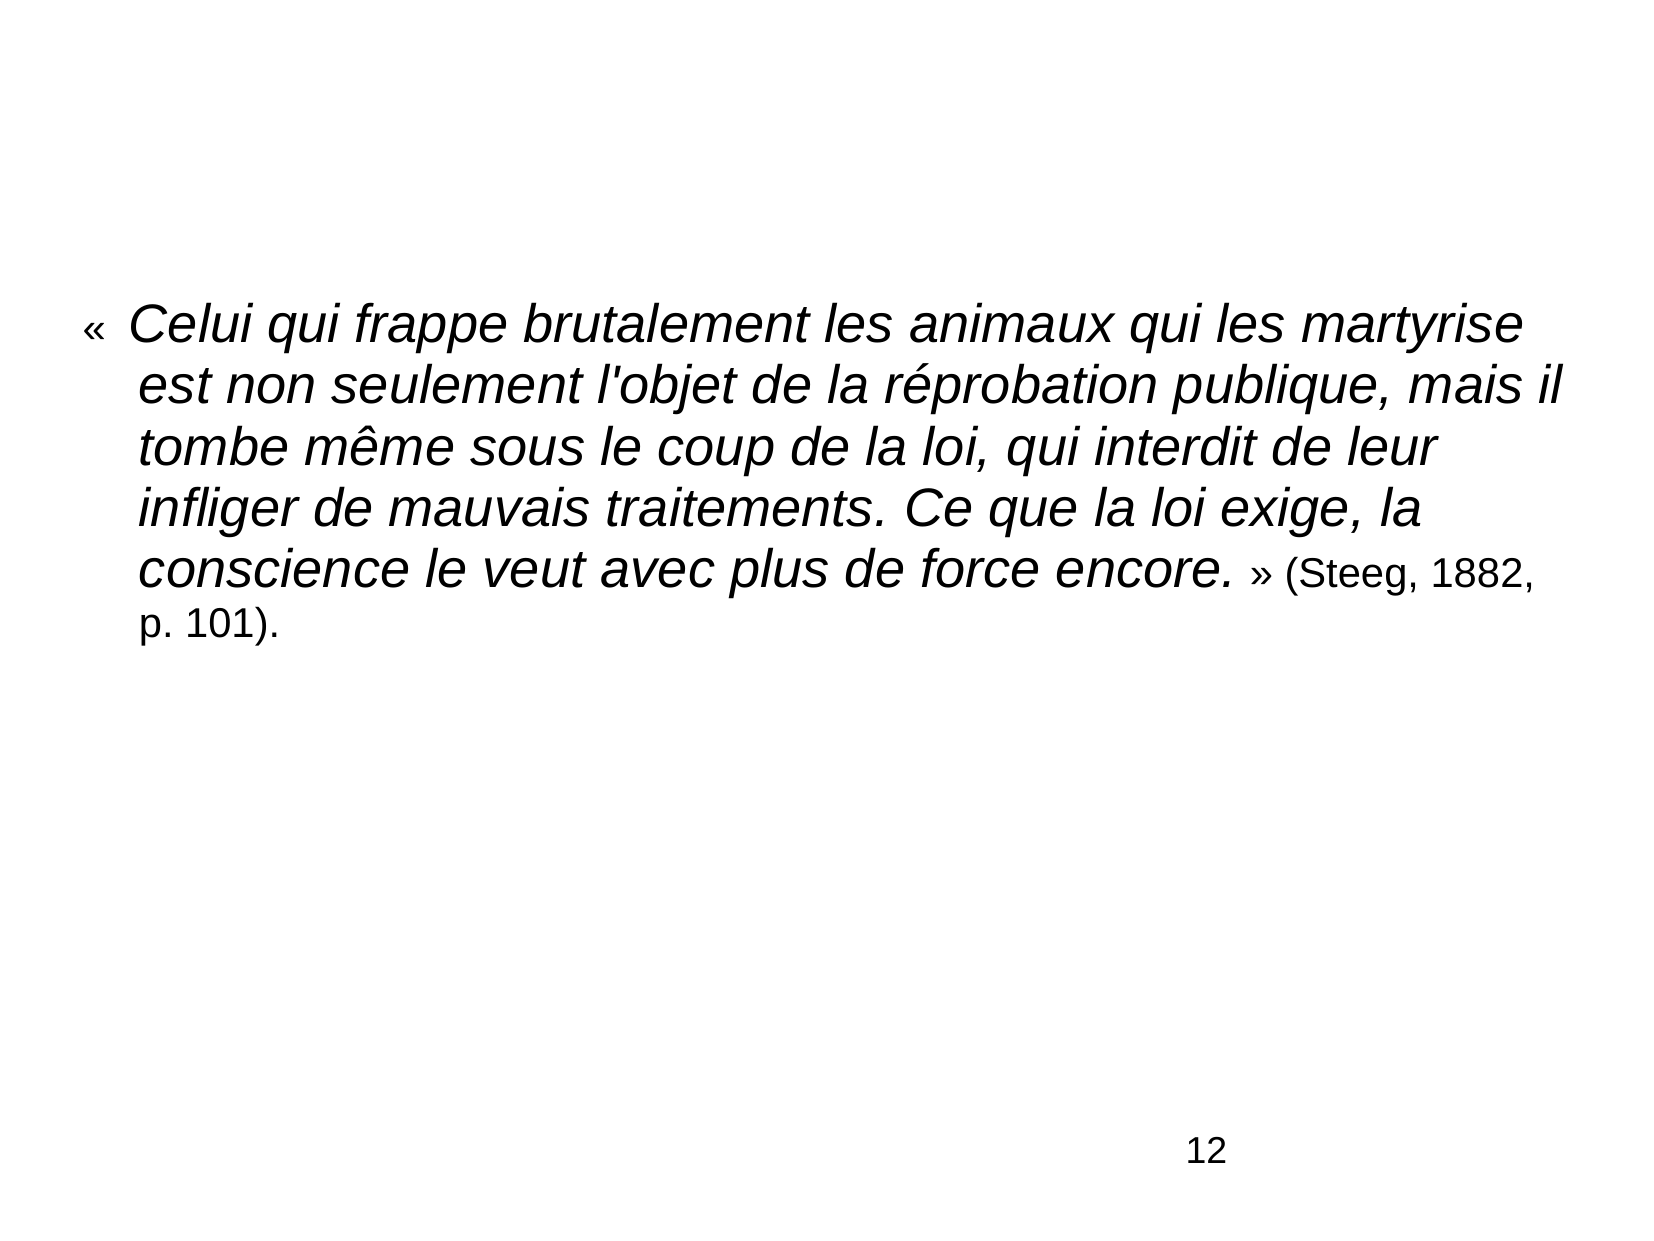

#
«  Celui qui frappe brutalement les animaux qui les martyrise est non seulement l'objet de la réprobation publique, mais il tombe même sous le coup de la loi, qui interdit de leur infliger de mauvais traitements. Ce que la loi exige, la conscience le veut avec plus de force encore. » (Steeg, 1882, p. 101).
12